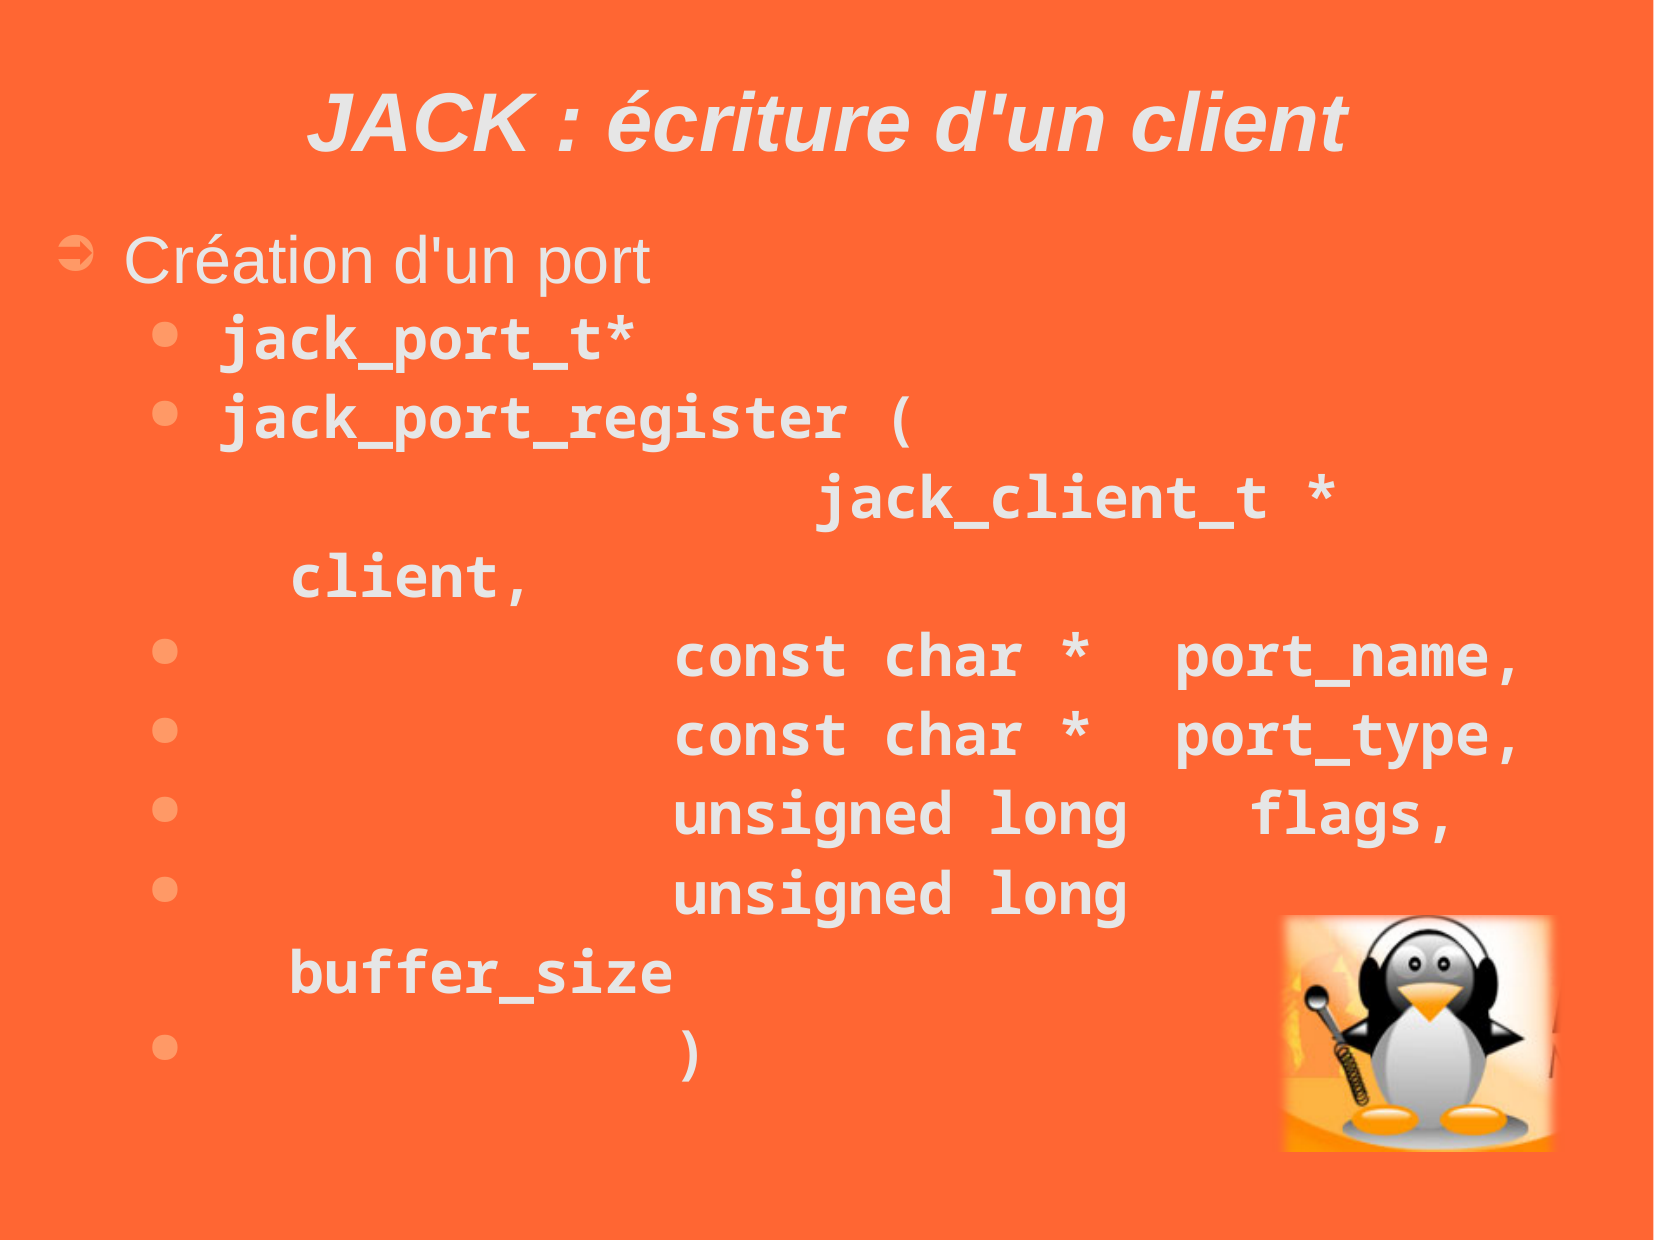

# JACK : écriture d'un client
Création d'un port
jack_port_t*
jack_port_register ( 	 jack_client_t * 	 client,
 const char * 	port_name,
 const char * 	port_type,
 unsigned long 	flags,
 unsigned long 	buffer_size
 )